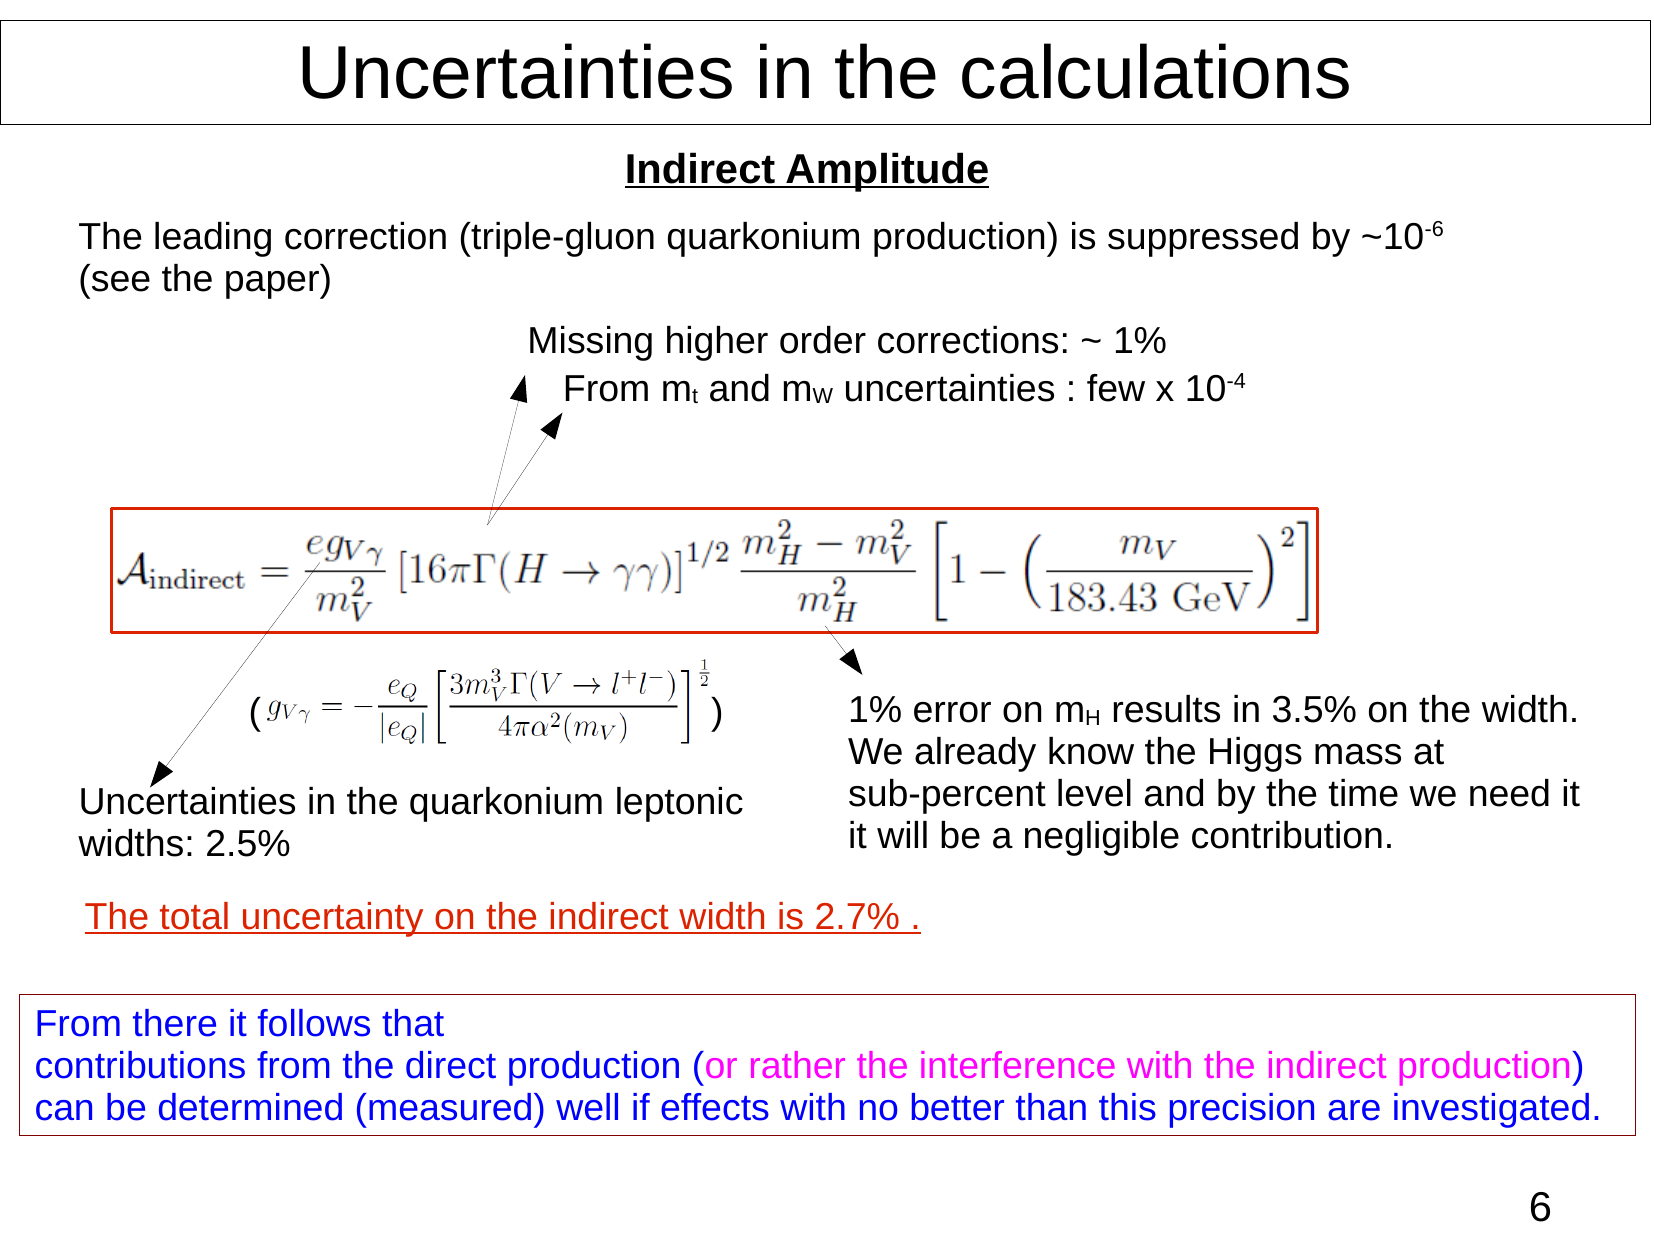

# Uncertainties in the calculations
Indirect Amplitude
The leading correction (triple-gluon quarkonium production) is suppressed by ~10-6
(see the paper)
Missing higher order corrections: ~ 1%
From mt and mW uncertainties : few x 10-4
1% error on mH results in 3.5% on the width.
We already know the Higgs mass at
sub-percent level and by the time we need it
it will be a negligible contribution.
( )
Uncertainties in the quarkonium leptonic
widths: 2.5%
The total uncertainty on the indirect width is 2.7% .
From there it follows that
contributions from the direct production (or rather the interference with the indirect production)
can be determined (measured) well if effects with no better than this precision are investigated.